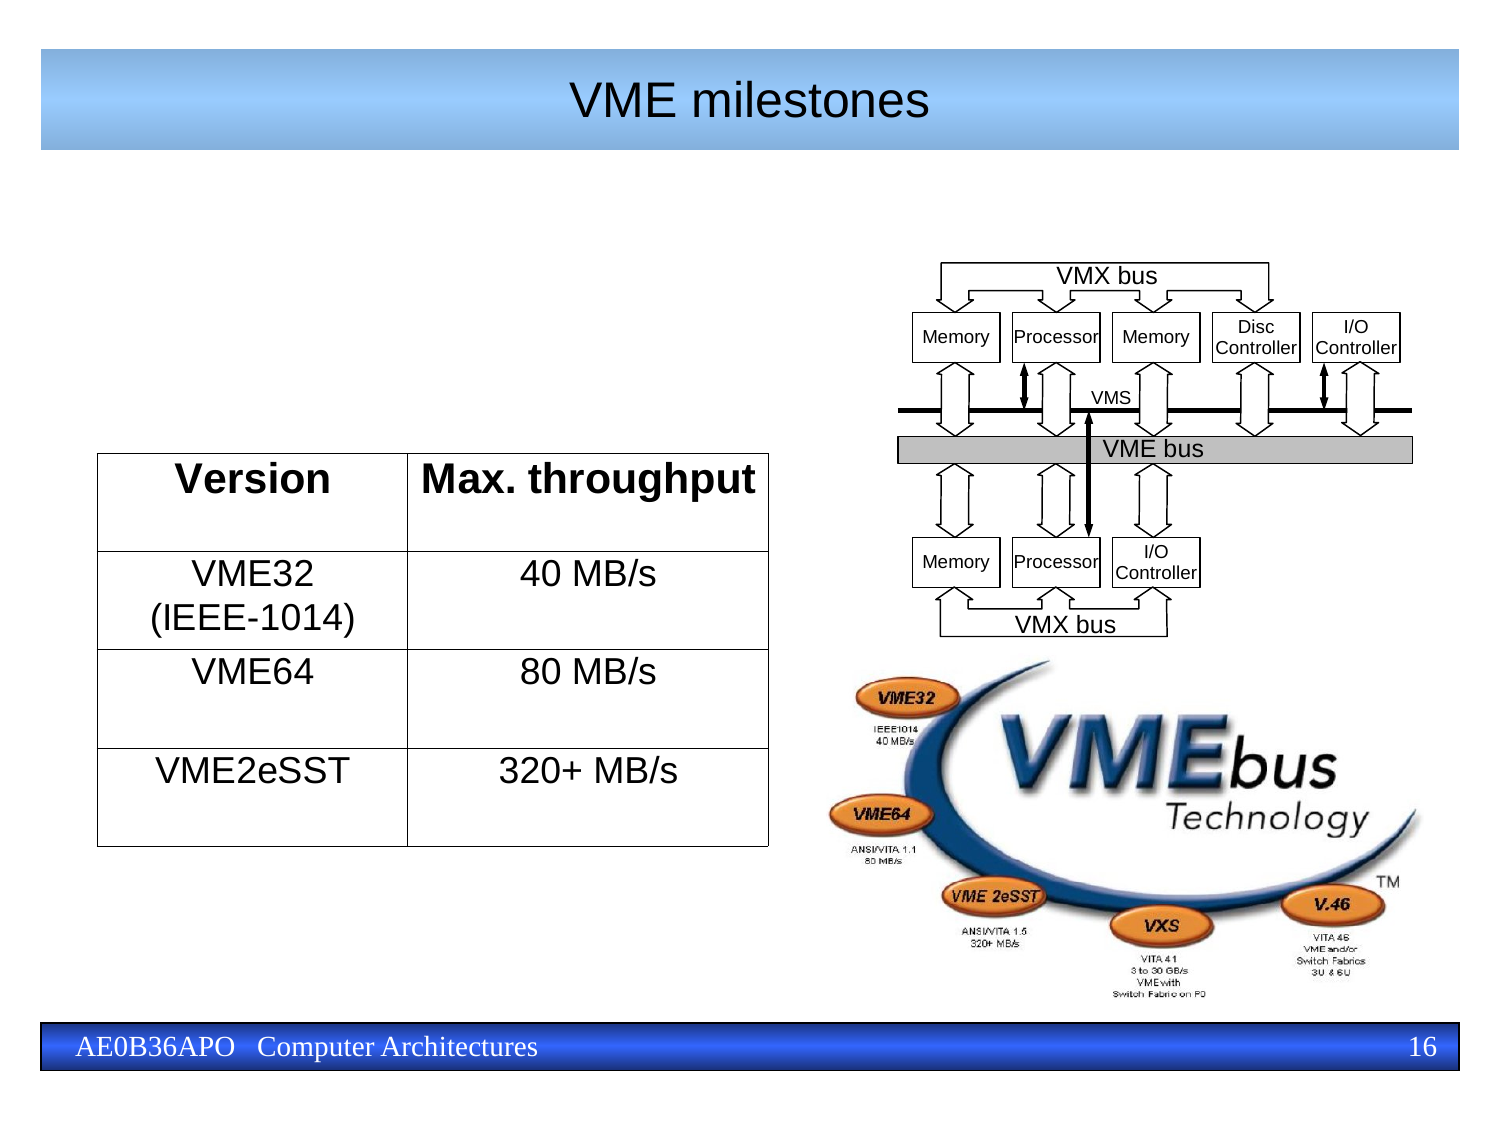

# VME milestones
VMX bus
Memory
Processor
Memory
Disc
Controller
I/O
Controller
VMS
VME bus
Memory
Processor
I/O
Controller
VMX bus
AE0B36APO Computer Architectures
16